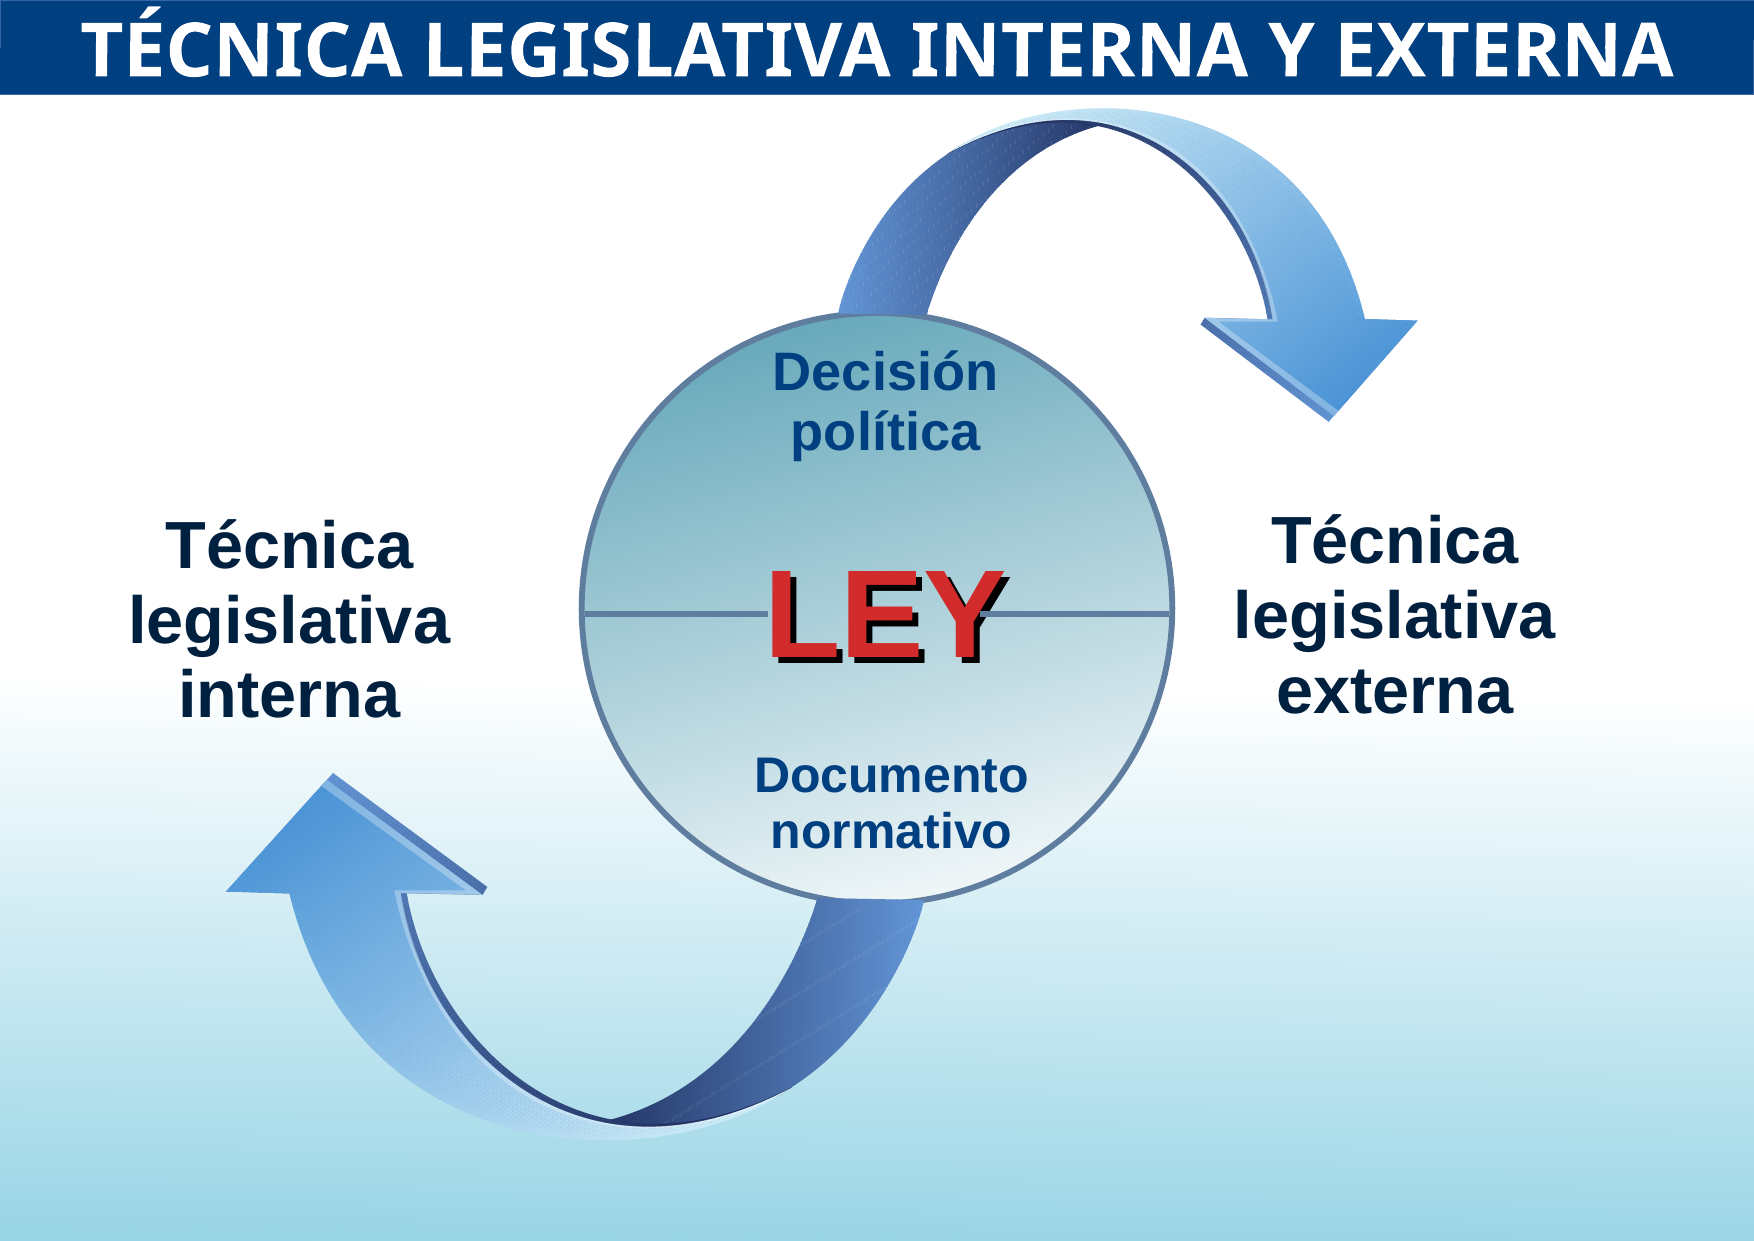

TÉCNICA LEGISLATIVA INTERNA Y EXTERNA
Decisión
política
Técnica
legislativa
interna
Técnica
legislativa
externa
LEY
Documento
normativo